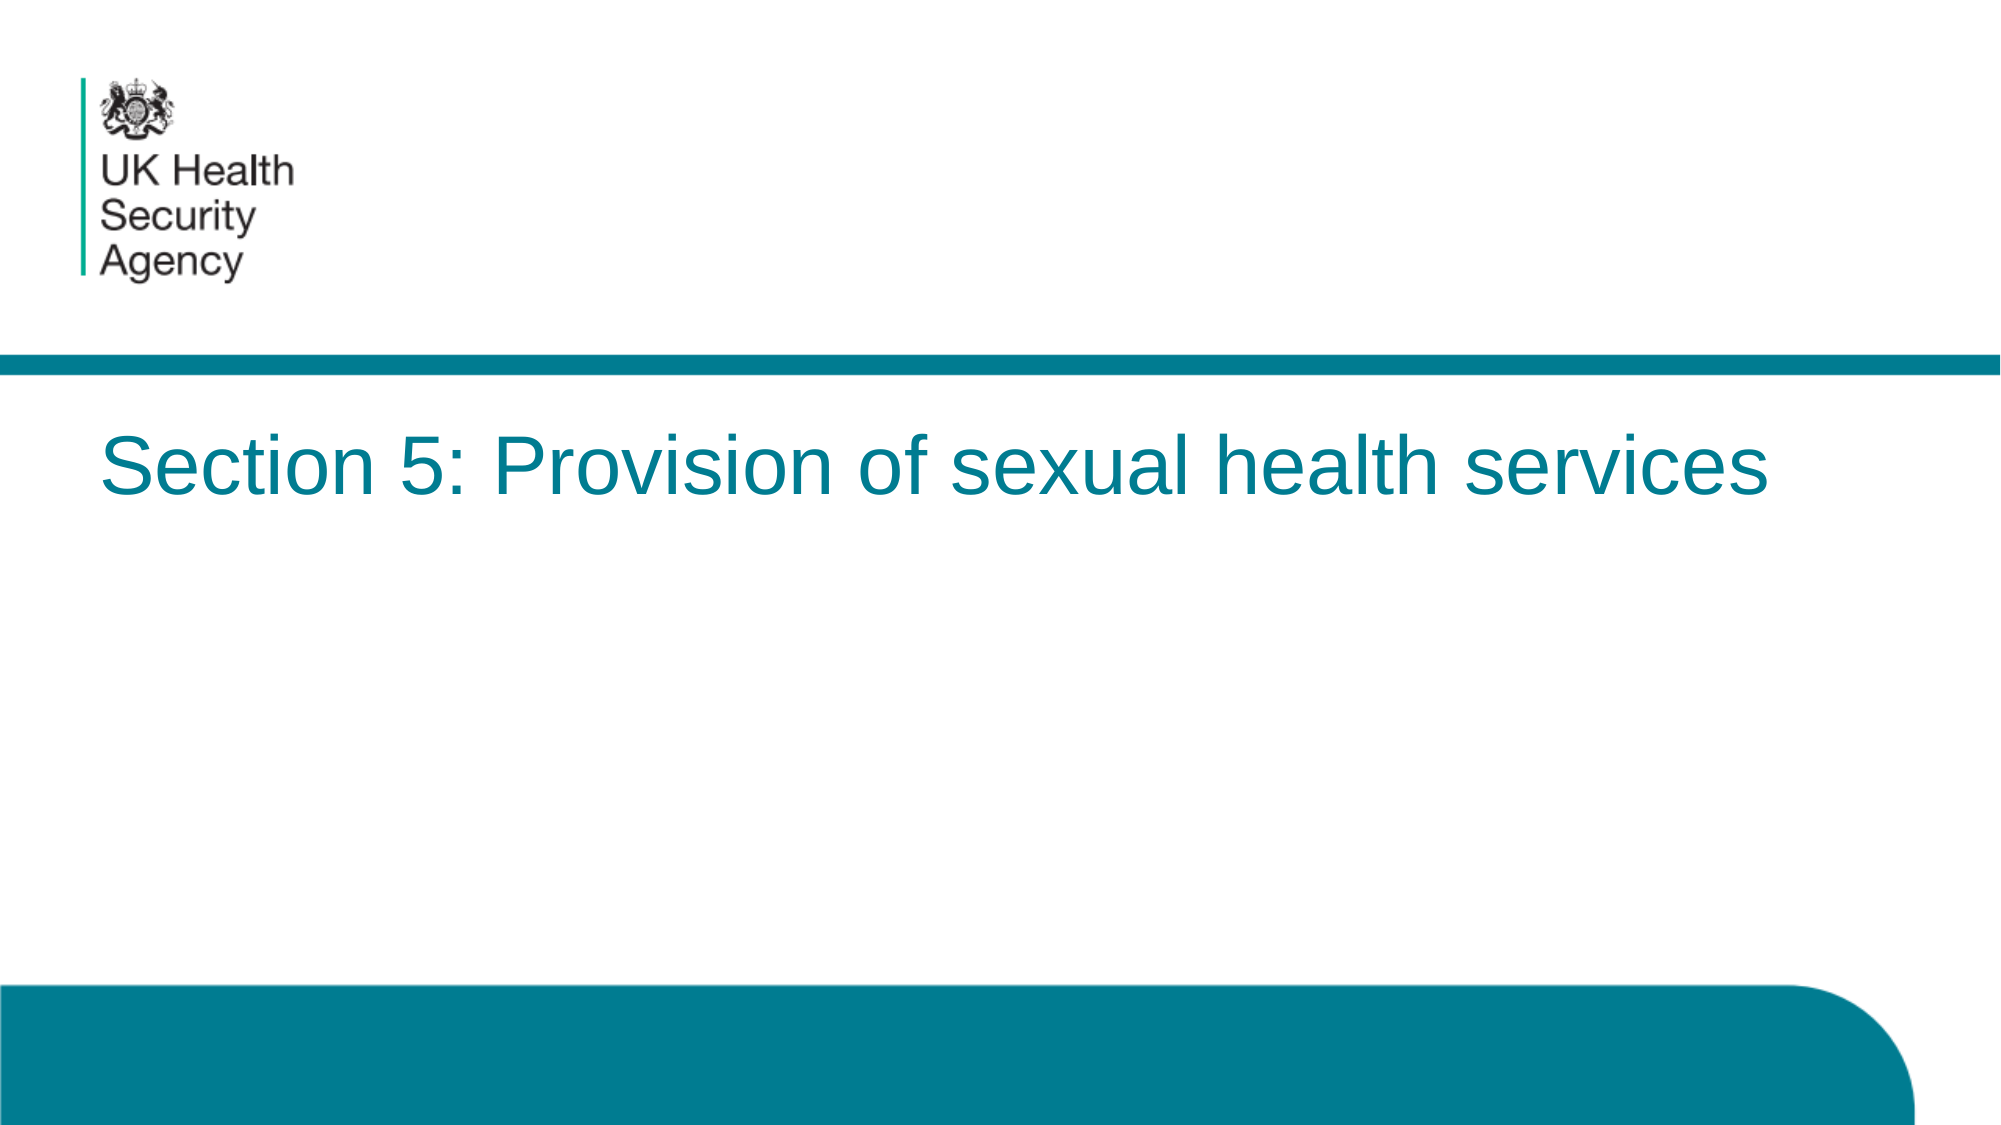

# Section 5: Provision of sexual health services